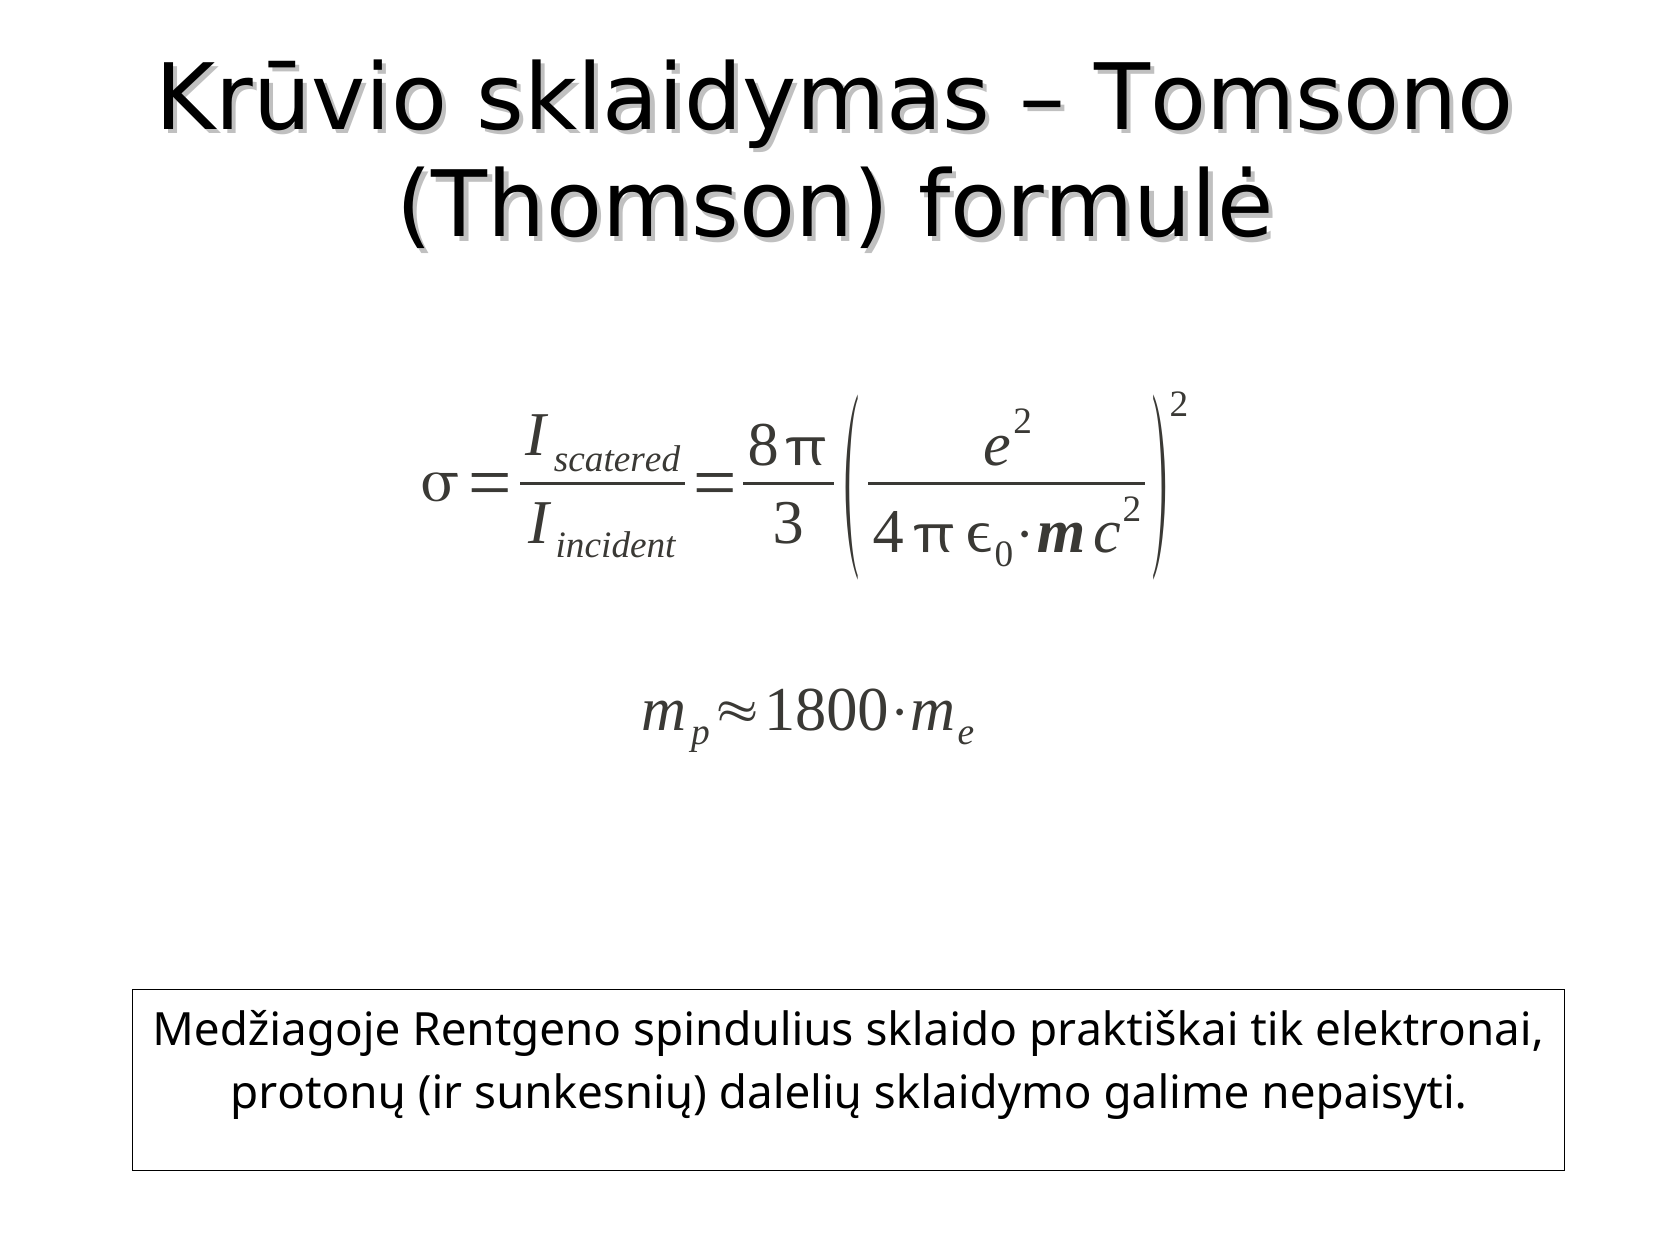

# Krūvio sklaidymas – Tomsono (Thomson) formulė
Medžiagoje Rentgeno spindulius sklaido praktiškai tik elektronai, protonų (ir sunkesnių) dalelių sklaidymo galime nepaisyti.